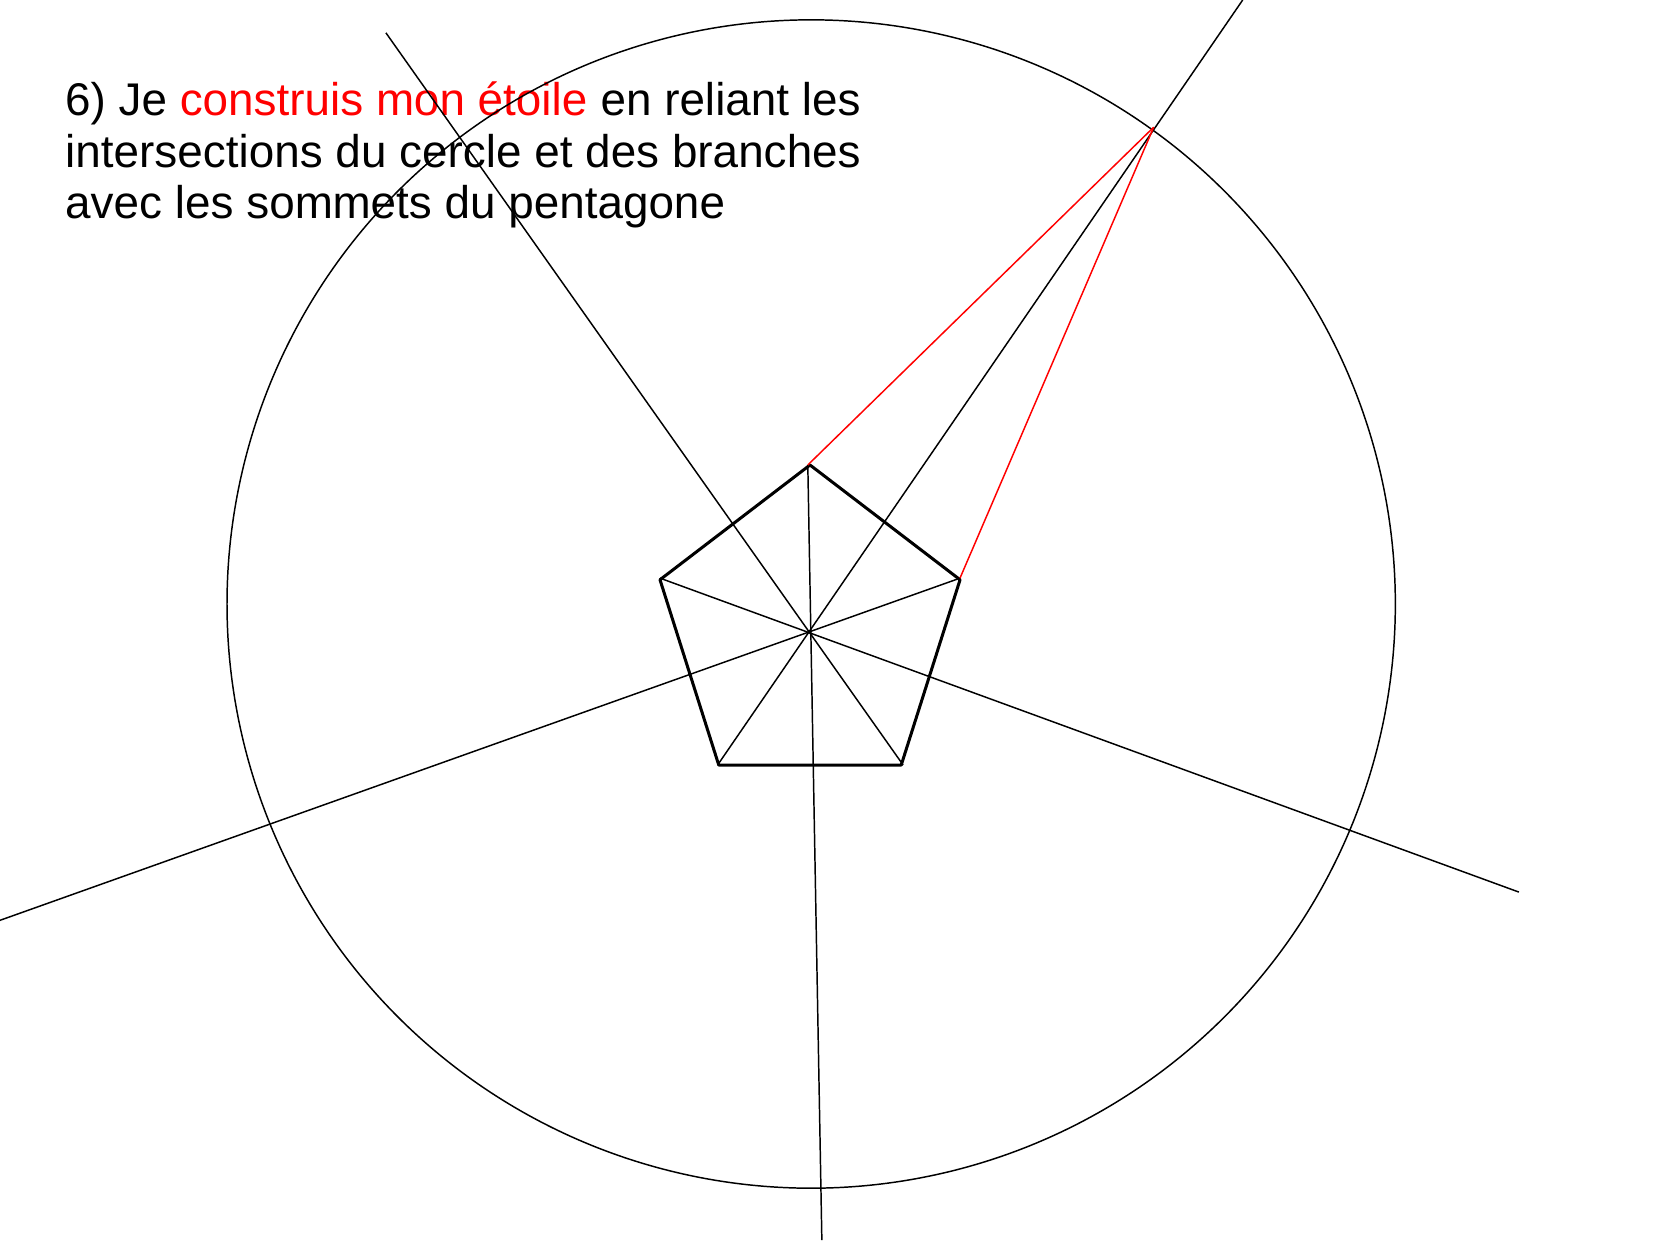

6) Je construis mon étoile en reliant les intersections du cercle et des branches
avec les sommets du pentagone